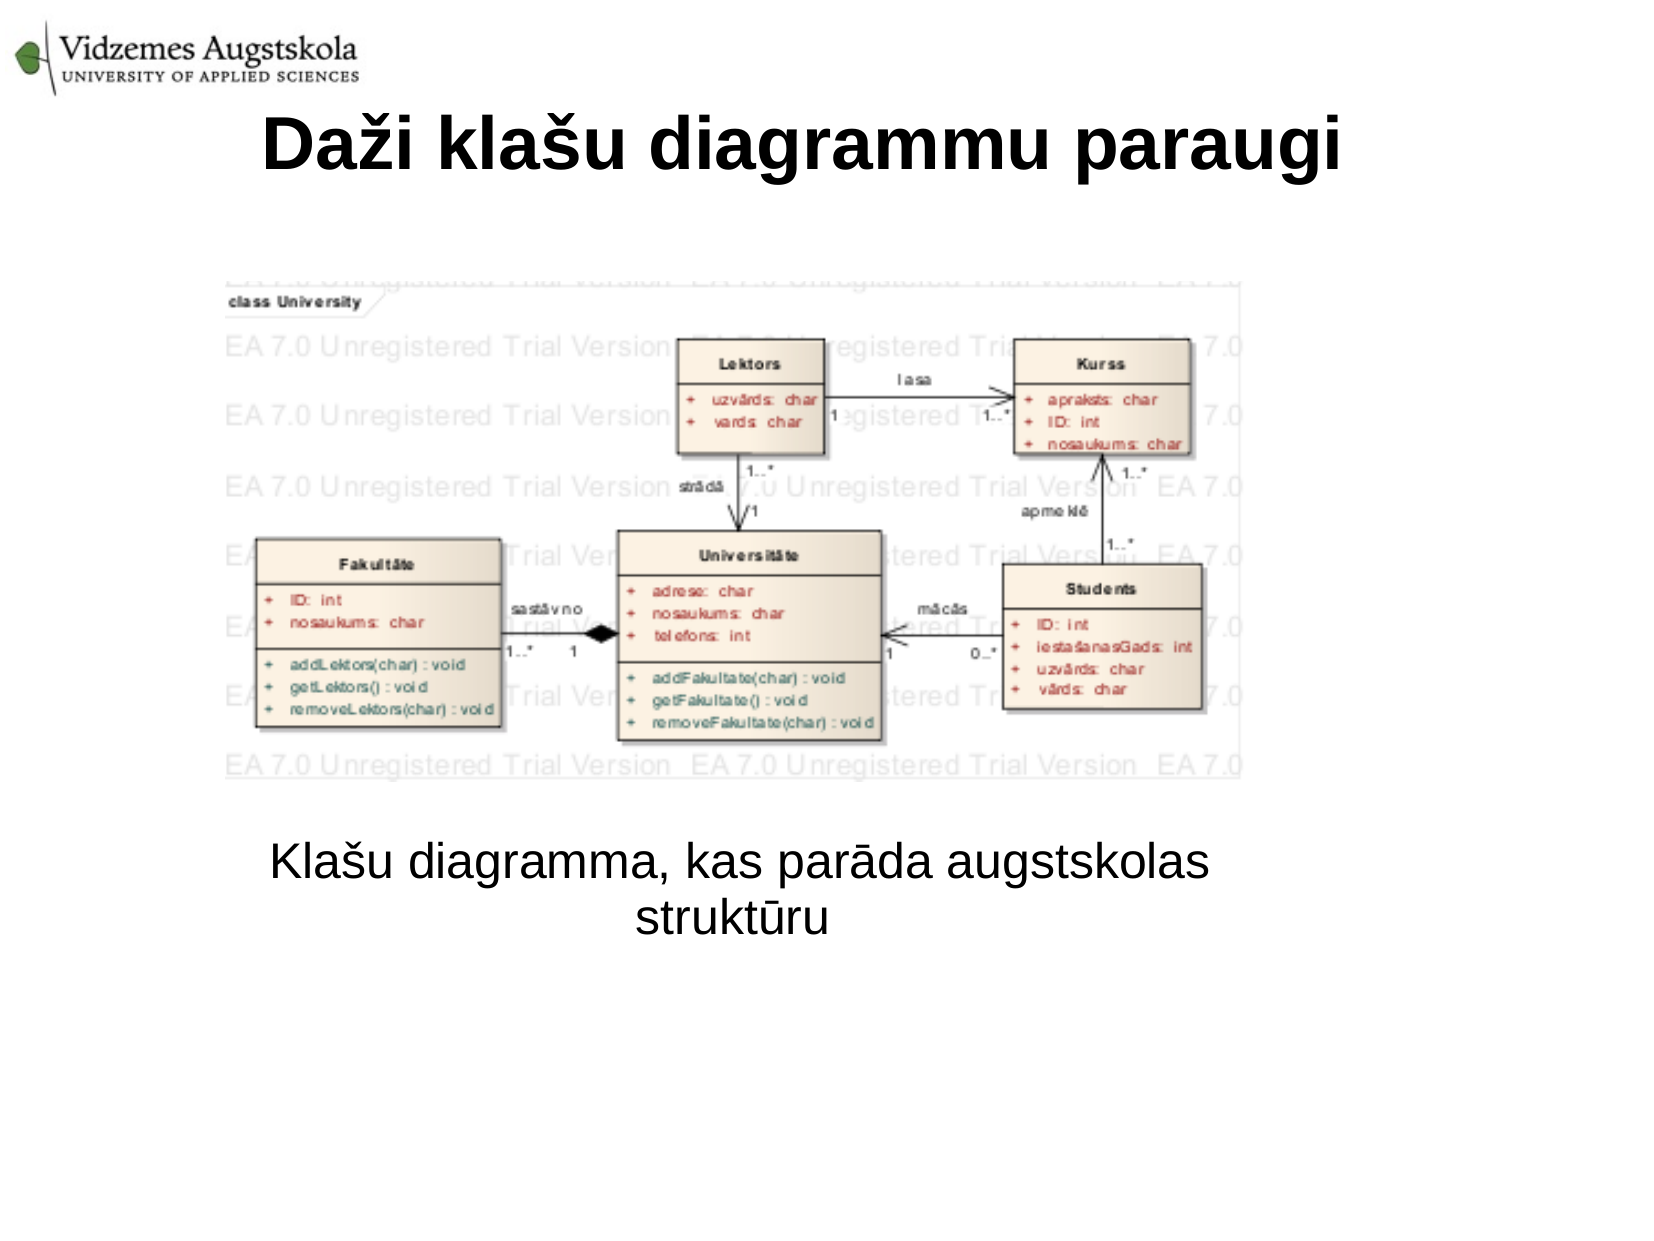

# Daži klašu diagrammu paraugi
 Klašu diagramma, kas parāda augstskolas struktūru